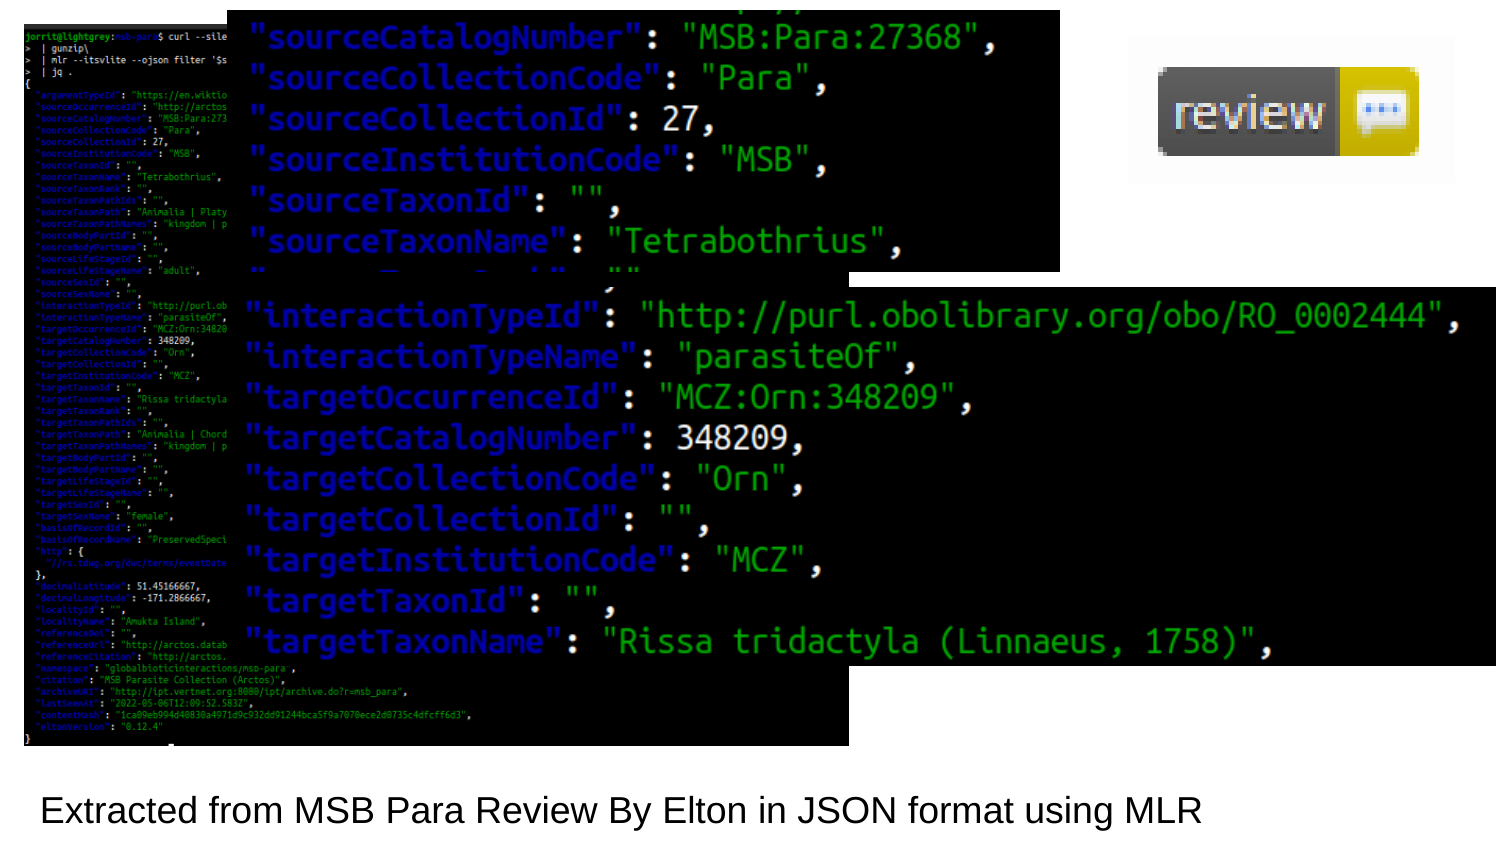

Extracted from MSB Para Review By Elton in JSON format using MLR